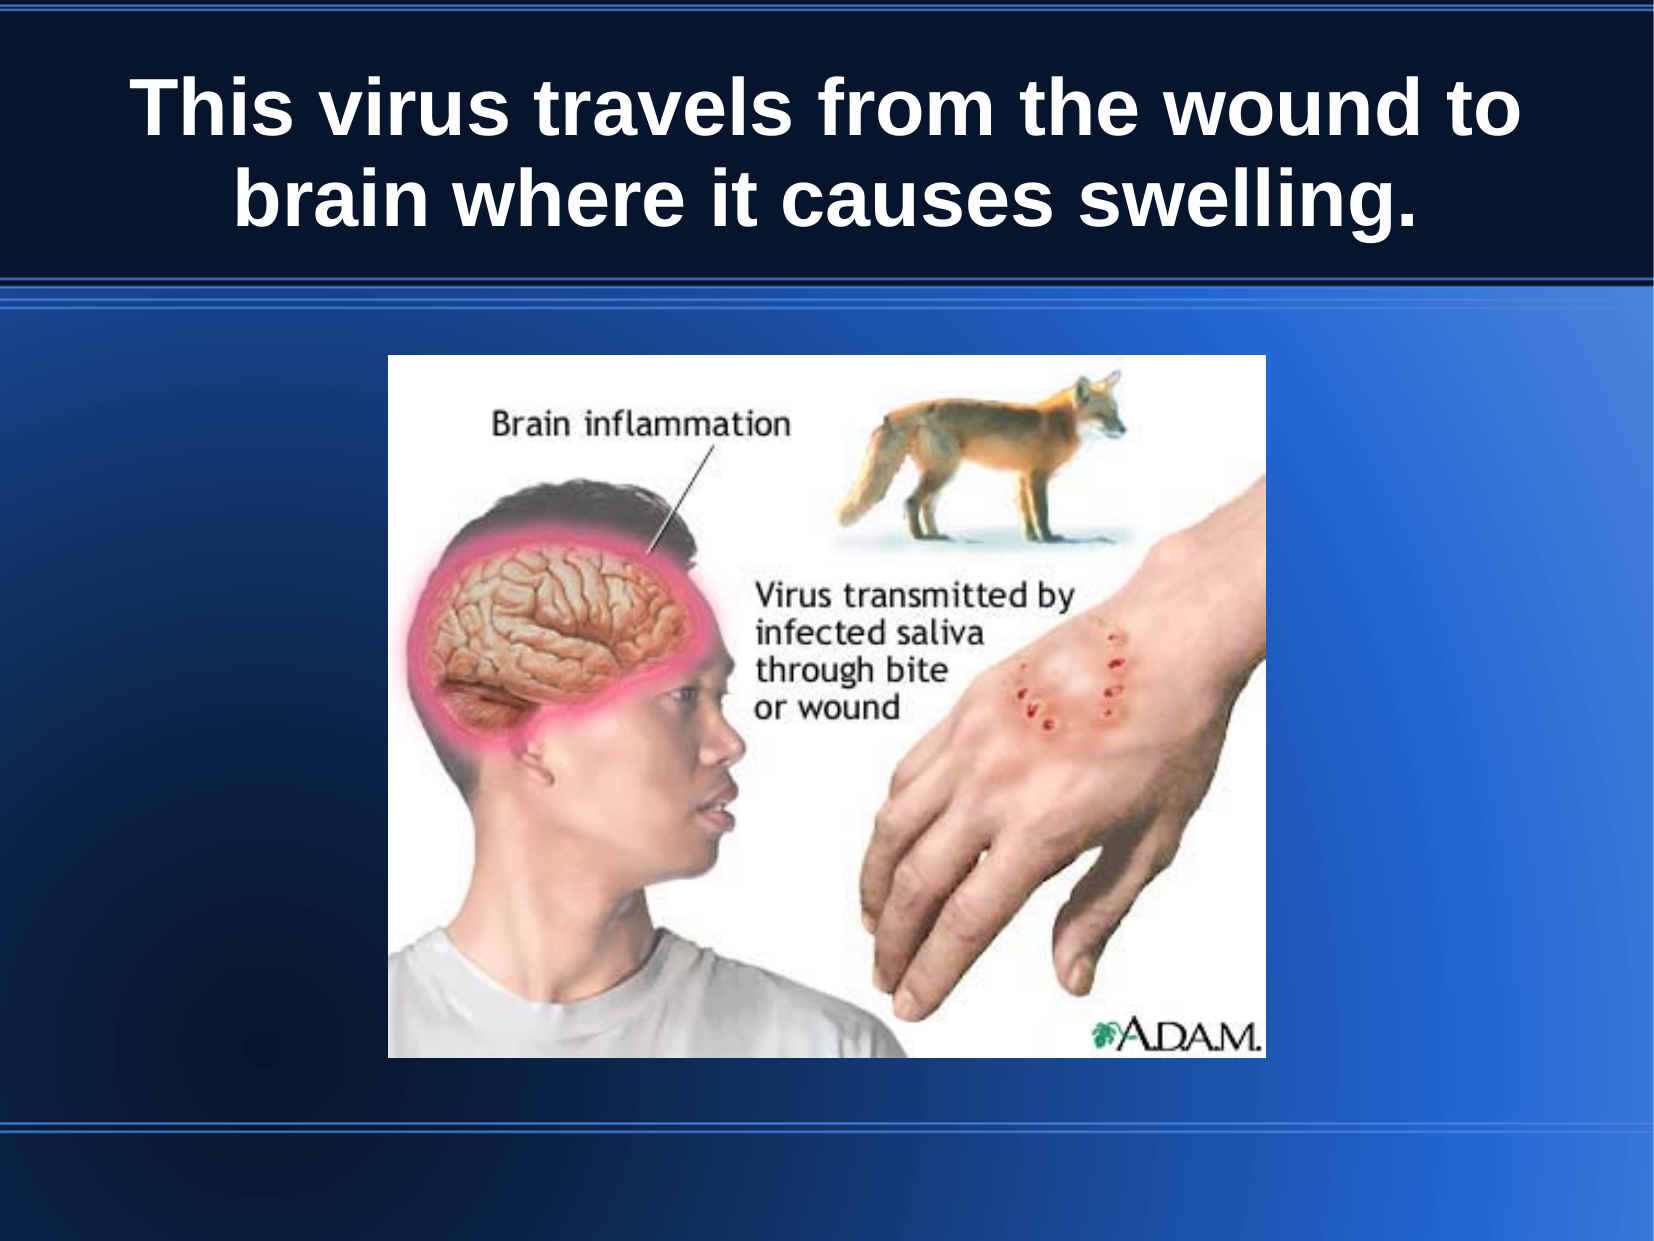

# This virus travels from the wound to brain where it causes swelling.